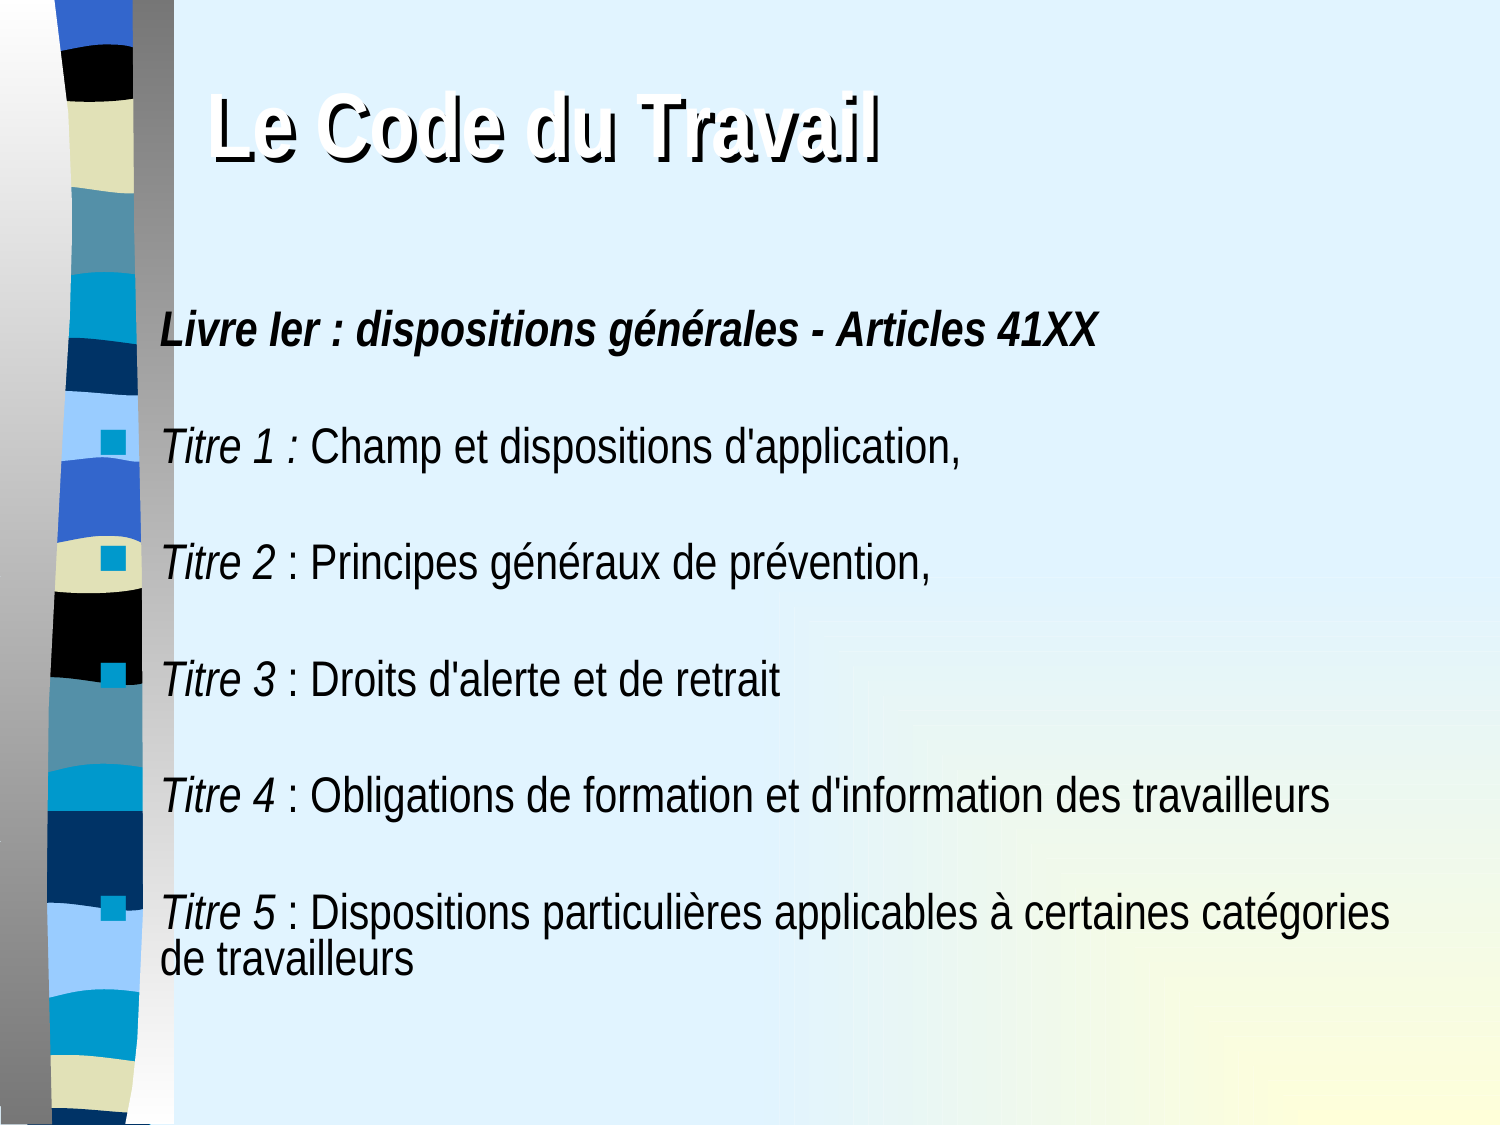

# Le Code du Travail
Livre Ier : dispositions générales - Articles 41XX
Titre 1 : Champ et dispositions d'application,
Titre 2 : Principes généraux de prévention,
Titre 3 : Droits d'alerte et de retrait
Titre 4 : Obligations de formation et d'information des travailleurs
Titre 5 : Dispositions particulières applicables à certaines catégories de travailleurs